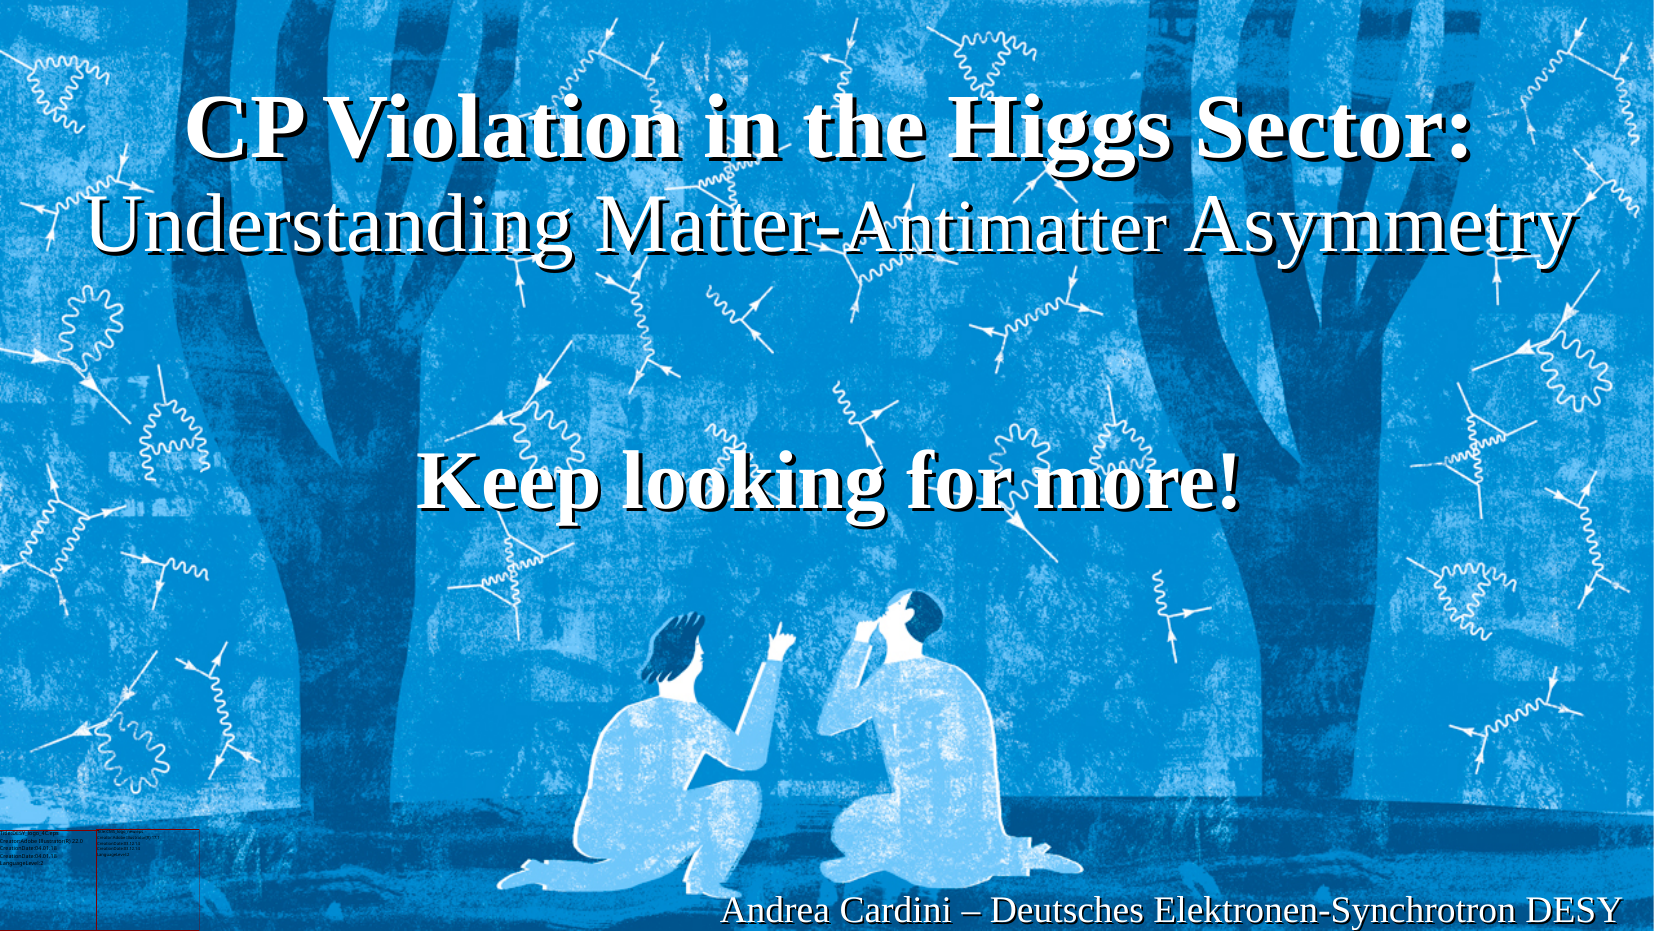

# CP Violation in the Higgs Sector: Understanding Matter-Antimatter Asymmetry
Keep looking for more!
Andrea Cardini – Deutsches Elektronen-Synchrotron DESY